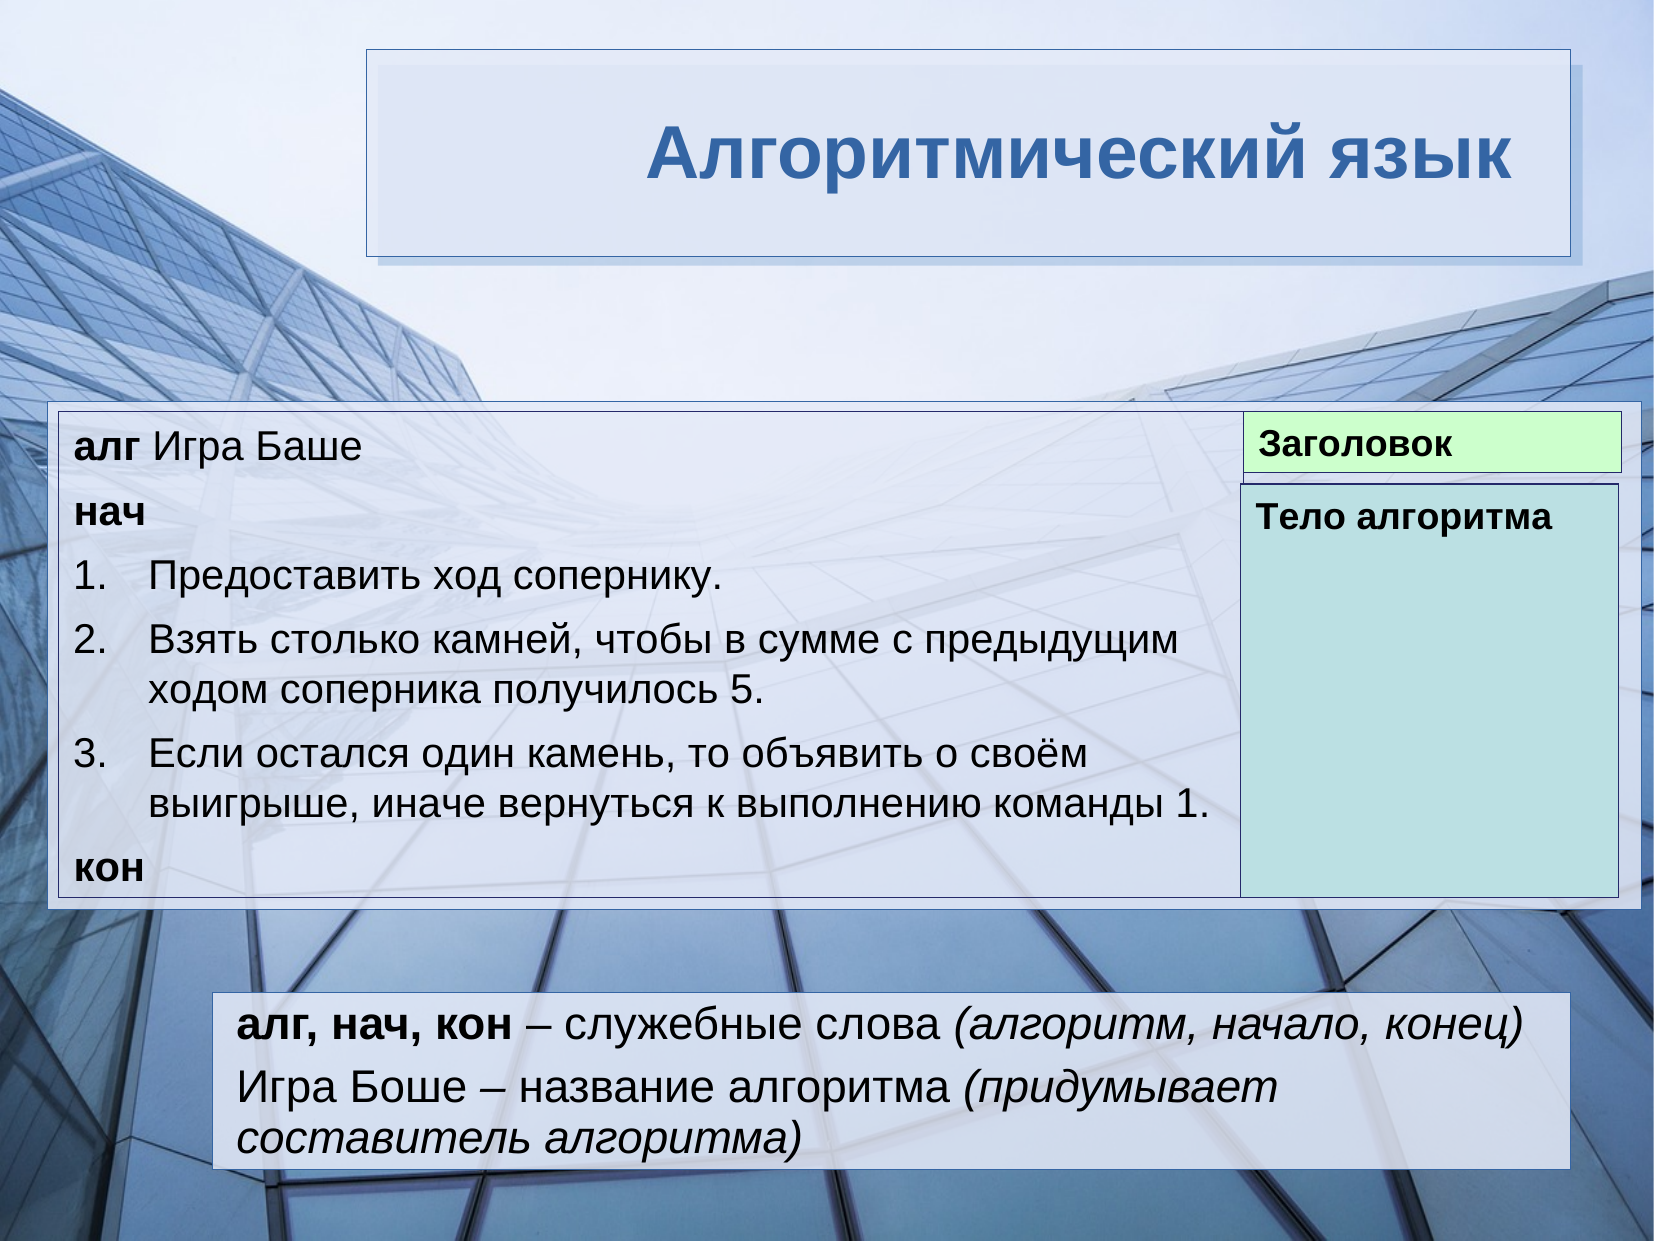

# Алгоритмический язык
алг Игра Баше
нач
Предоставить ход сопернику.
Взять столько камней, чтобы в сумме с предыдущим ходом соперника получилось 5.
Если остался один камень, то объявить о своём выигрыше, иначе вернуться к выполнению команды 1.
кон
Заголовок
Тело алгоритма
алг, нач, кон – служебные слова (алгоритм, начало, конец)
Игра Боше – название алгоритма (придумывает составитель алгоритма)